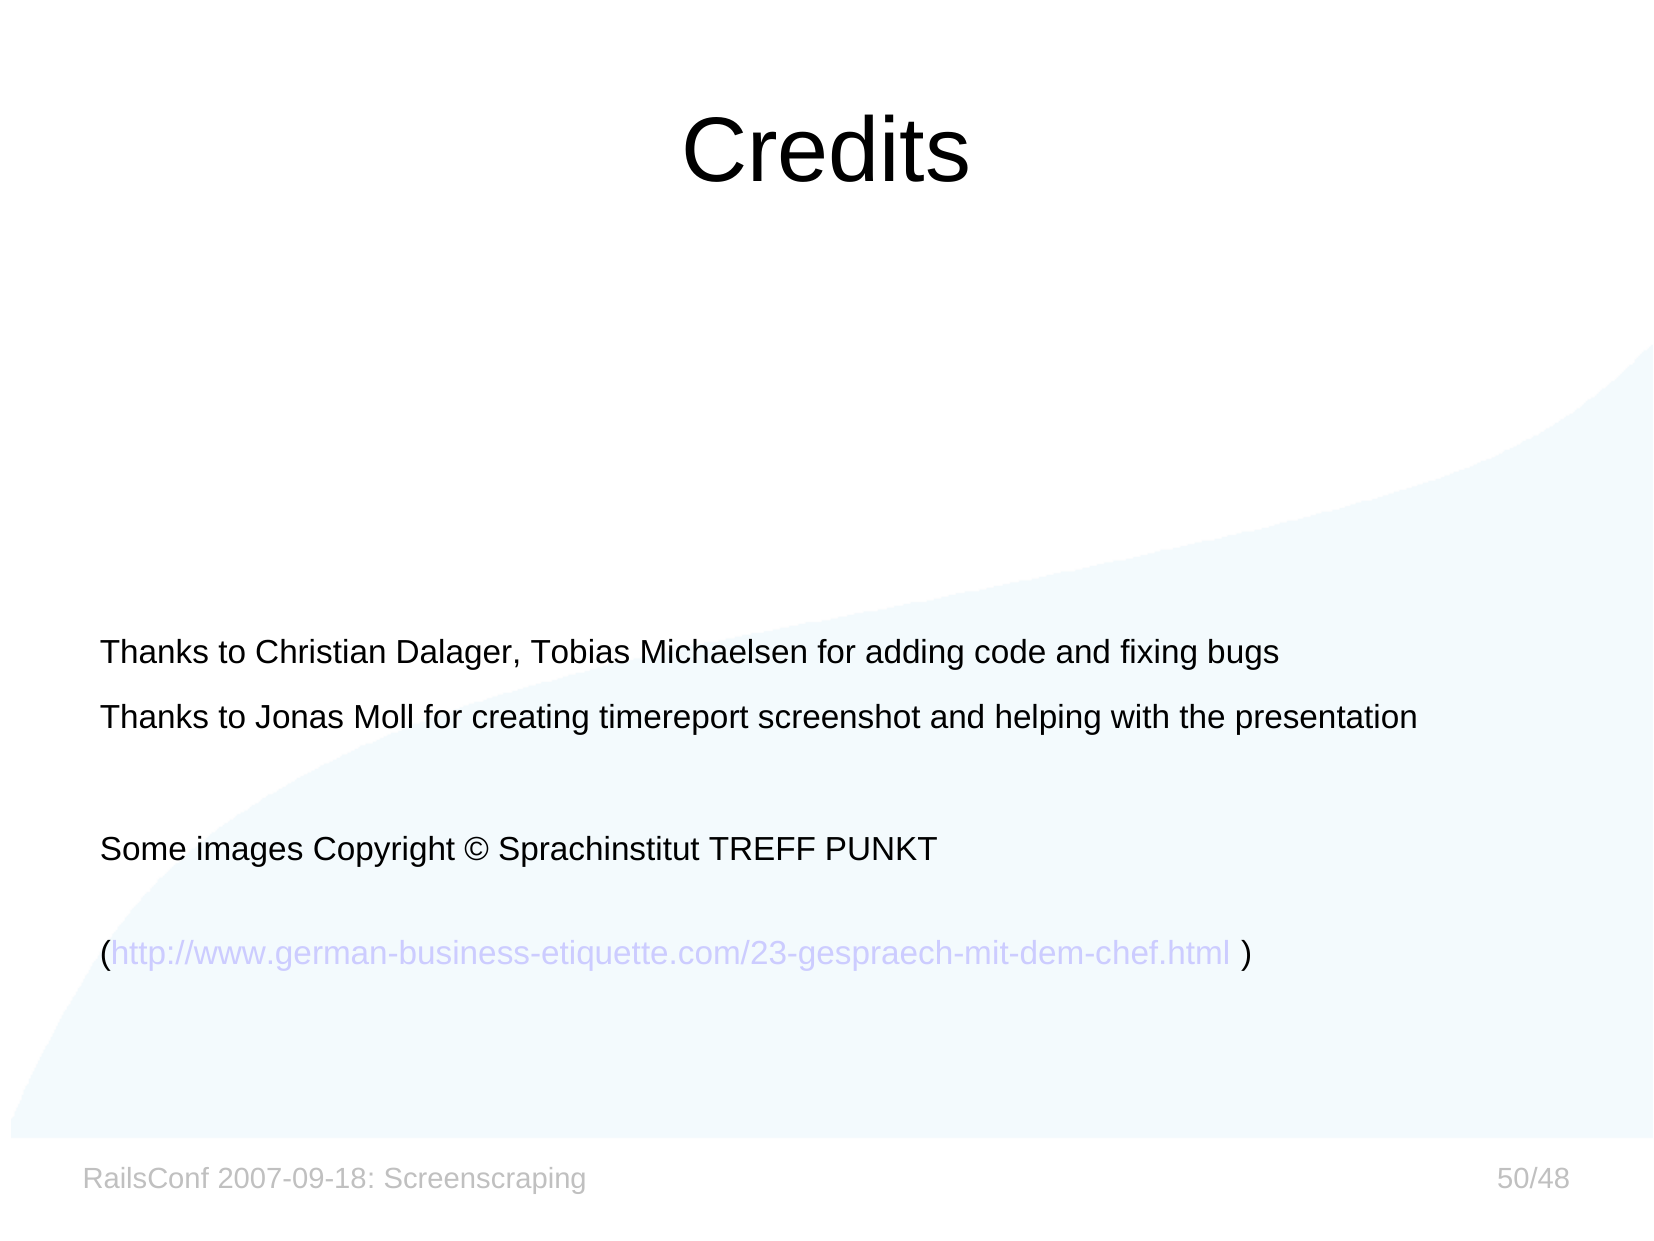

# Credits
Thanks to Christian Dalager, Tobias Michaelsen for adding code and fixing bugs
Thanks to Jonas Moll for creating timereport screenshot and helping with the presentation
Some images Copyright © Sprachinstitut TREFF PUNKT
(http://www.german-business-etiquette.com/23-gespraech-mit-dem-chef.html )‏
2007-09-18
50